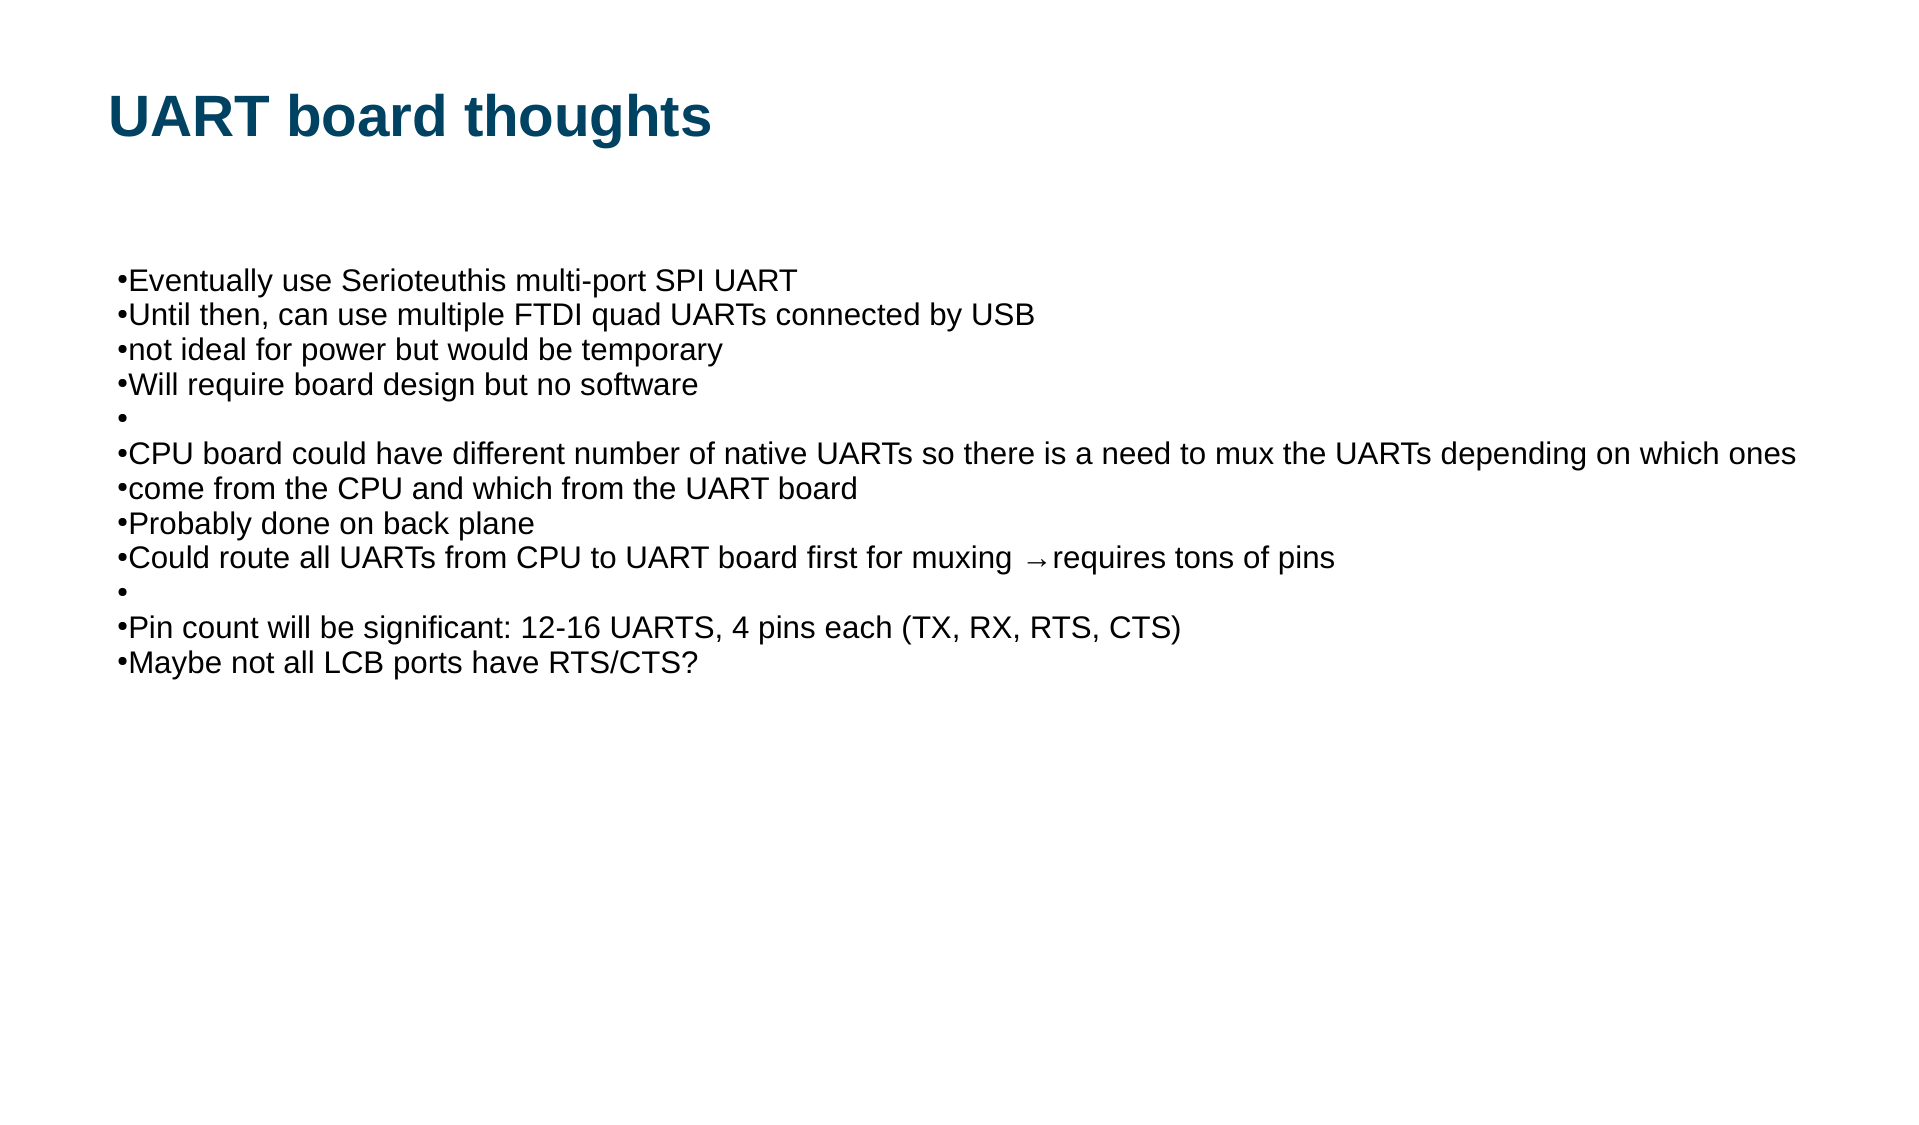

# UART board thoughts
Eventually use Serioteuthis multi-port SPI UART
Until then, can use multiple FTDI quad UARTs connected by USB
not ideal for power but would be temporary
Will require board design but no software
CPU board could have different number of native UARTs so there is a need to mux the UARTs depending on which ones
come from the CPU and which from the UART board
Probably done on back plane
Could route all UARTs from CPU to UART board first for muxing →requires tons of pins
Pin count will be significant: 12-16 UARTS, 4 pins each (TX, RX, RTS, CTS)
Maybe not all LCB ports have RTS/CTS?